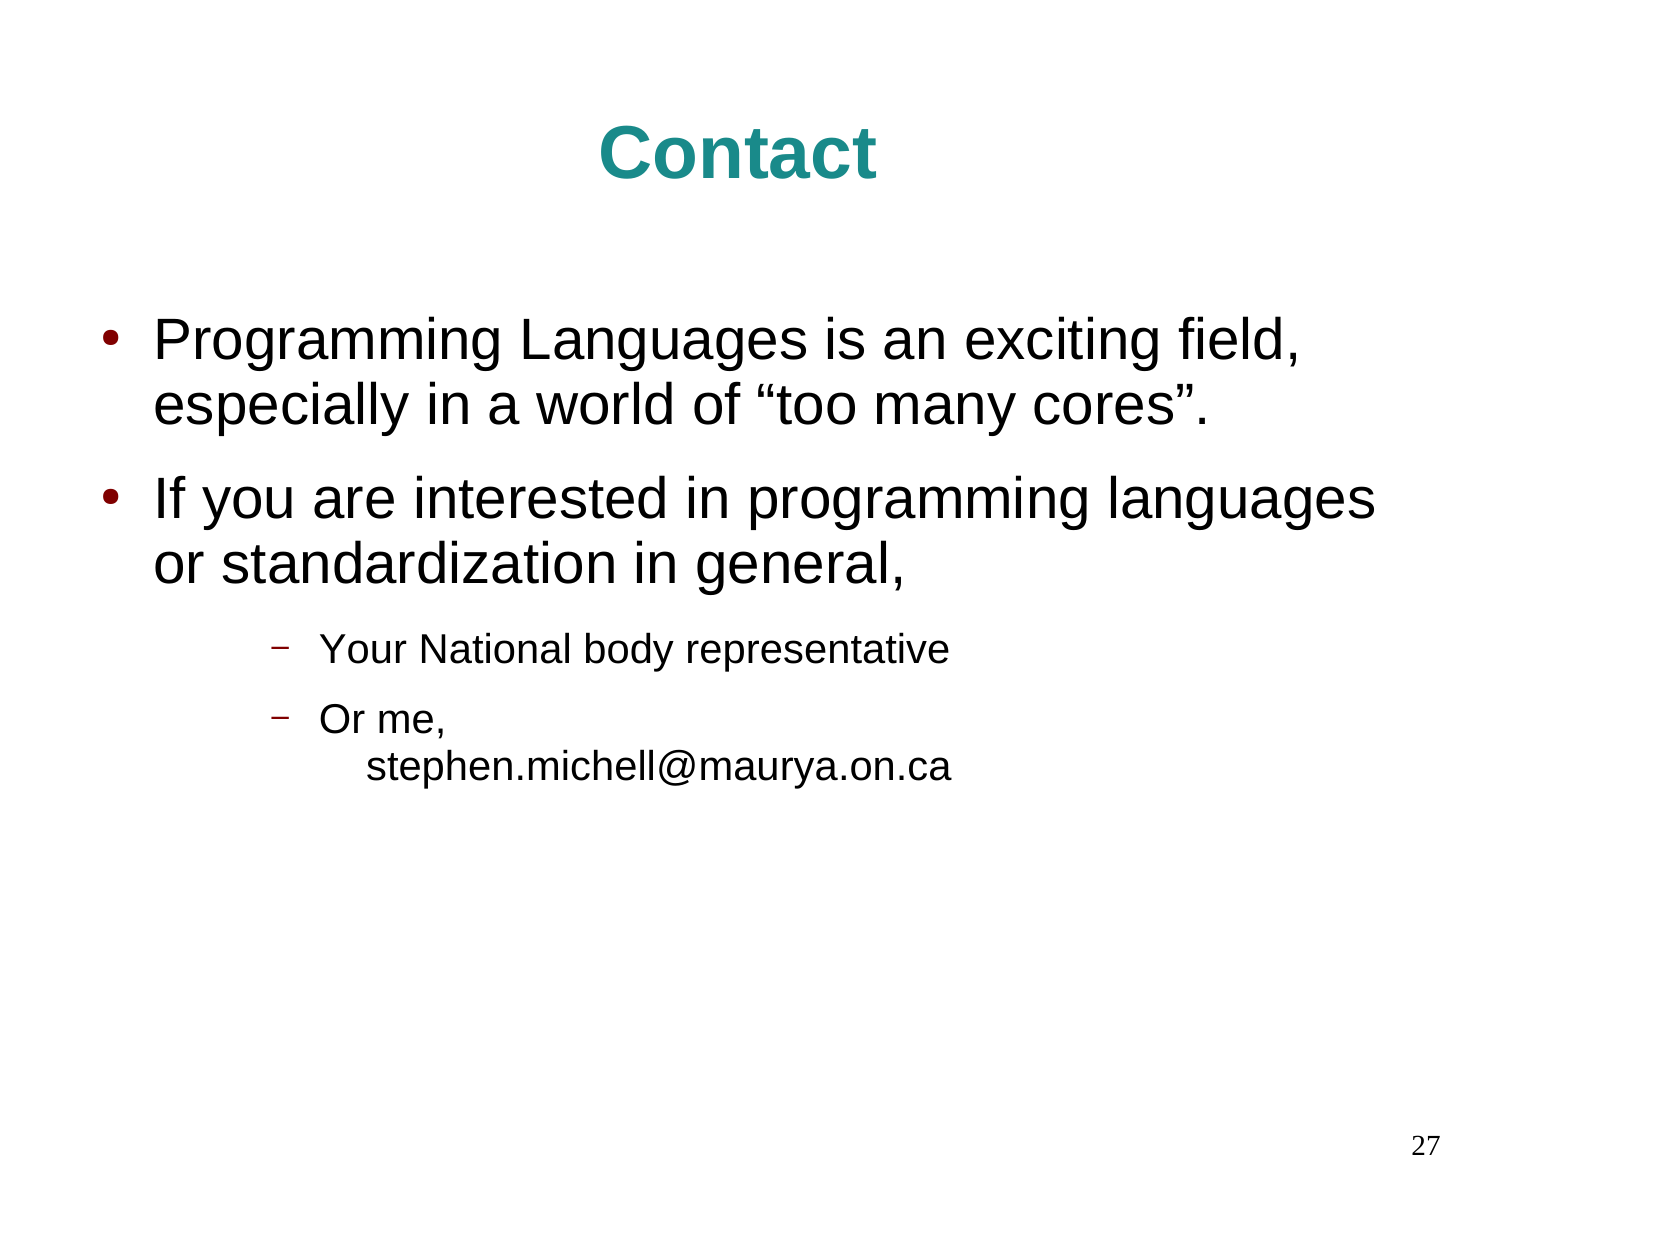

# Contact
Programming Languages is an exciting field, especially in a world of “too many cores”.
If you are interested in programming languages or standardization in general,
Your National body representative
Or me,
stephen.michell@maurya.on.ca
27